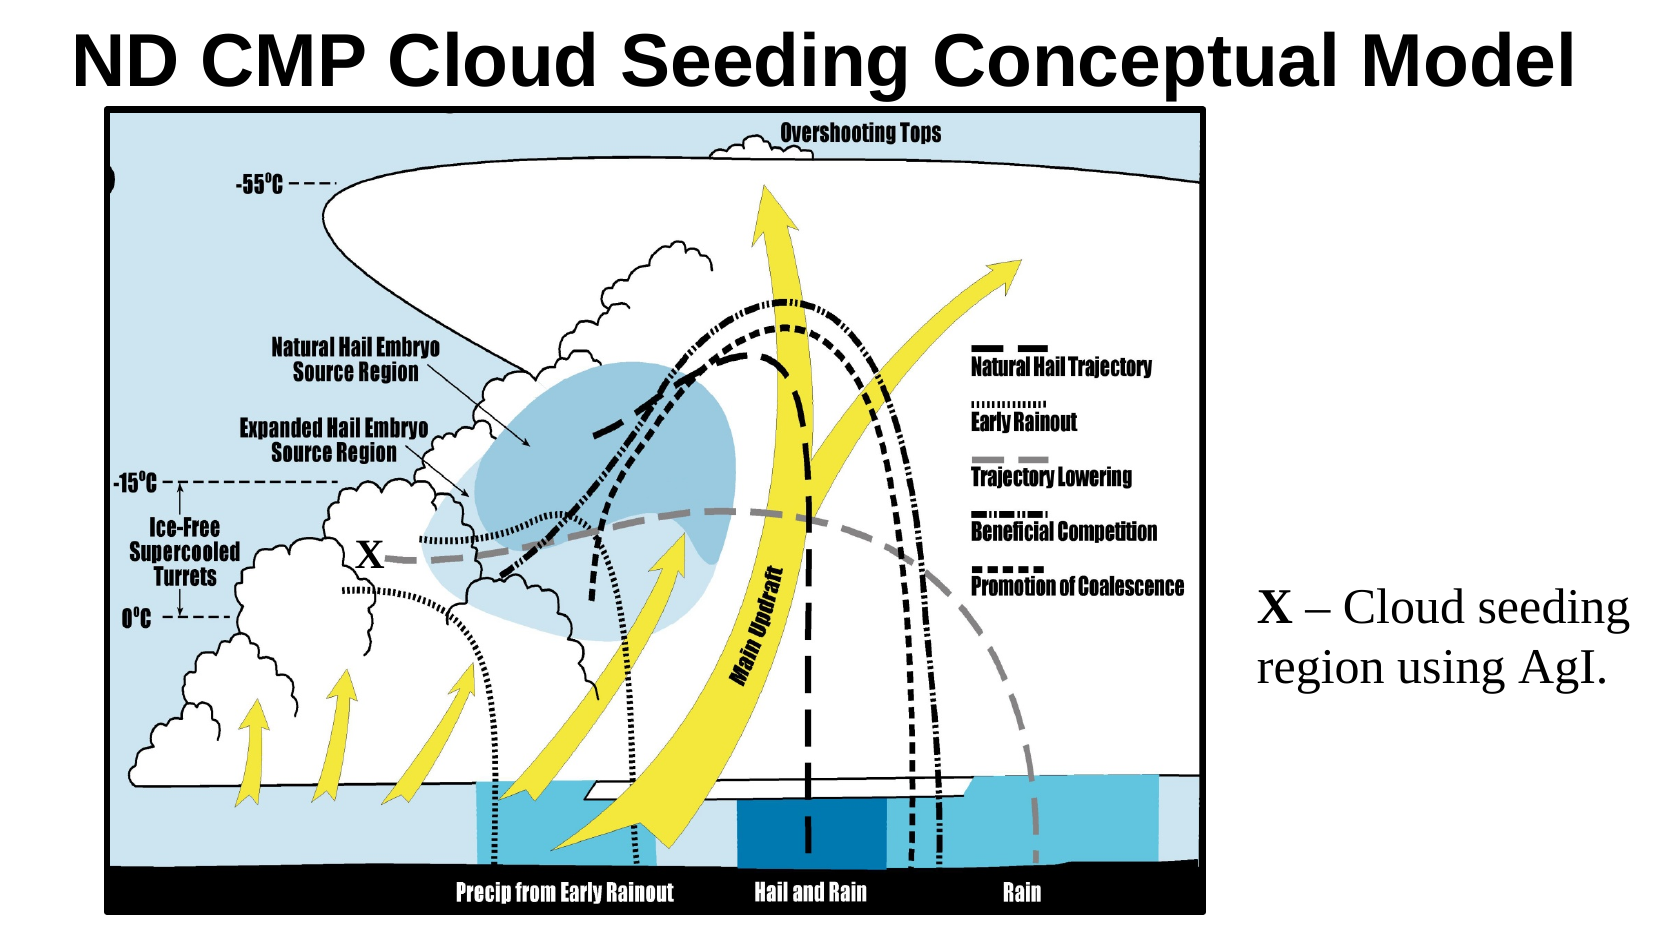

# ND CMP Cloud Seeding Conceptual Model
X
X – Cloud seeding region using AgI.